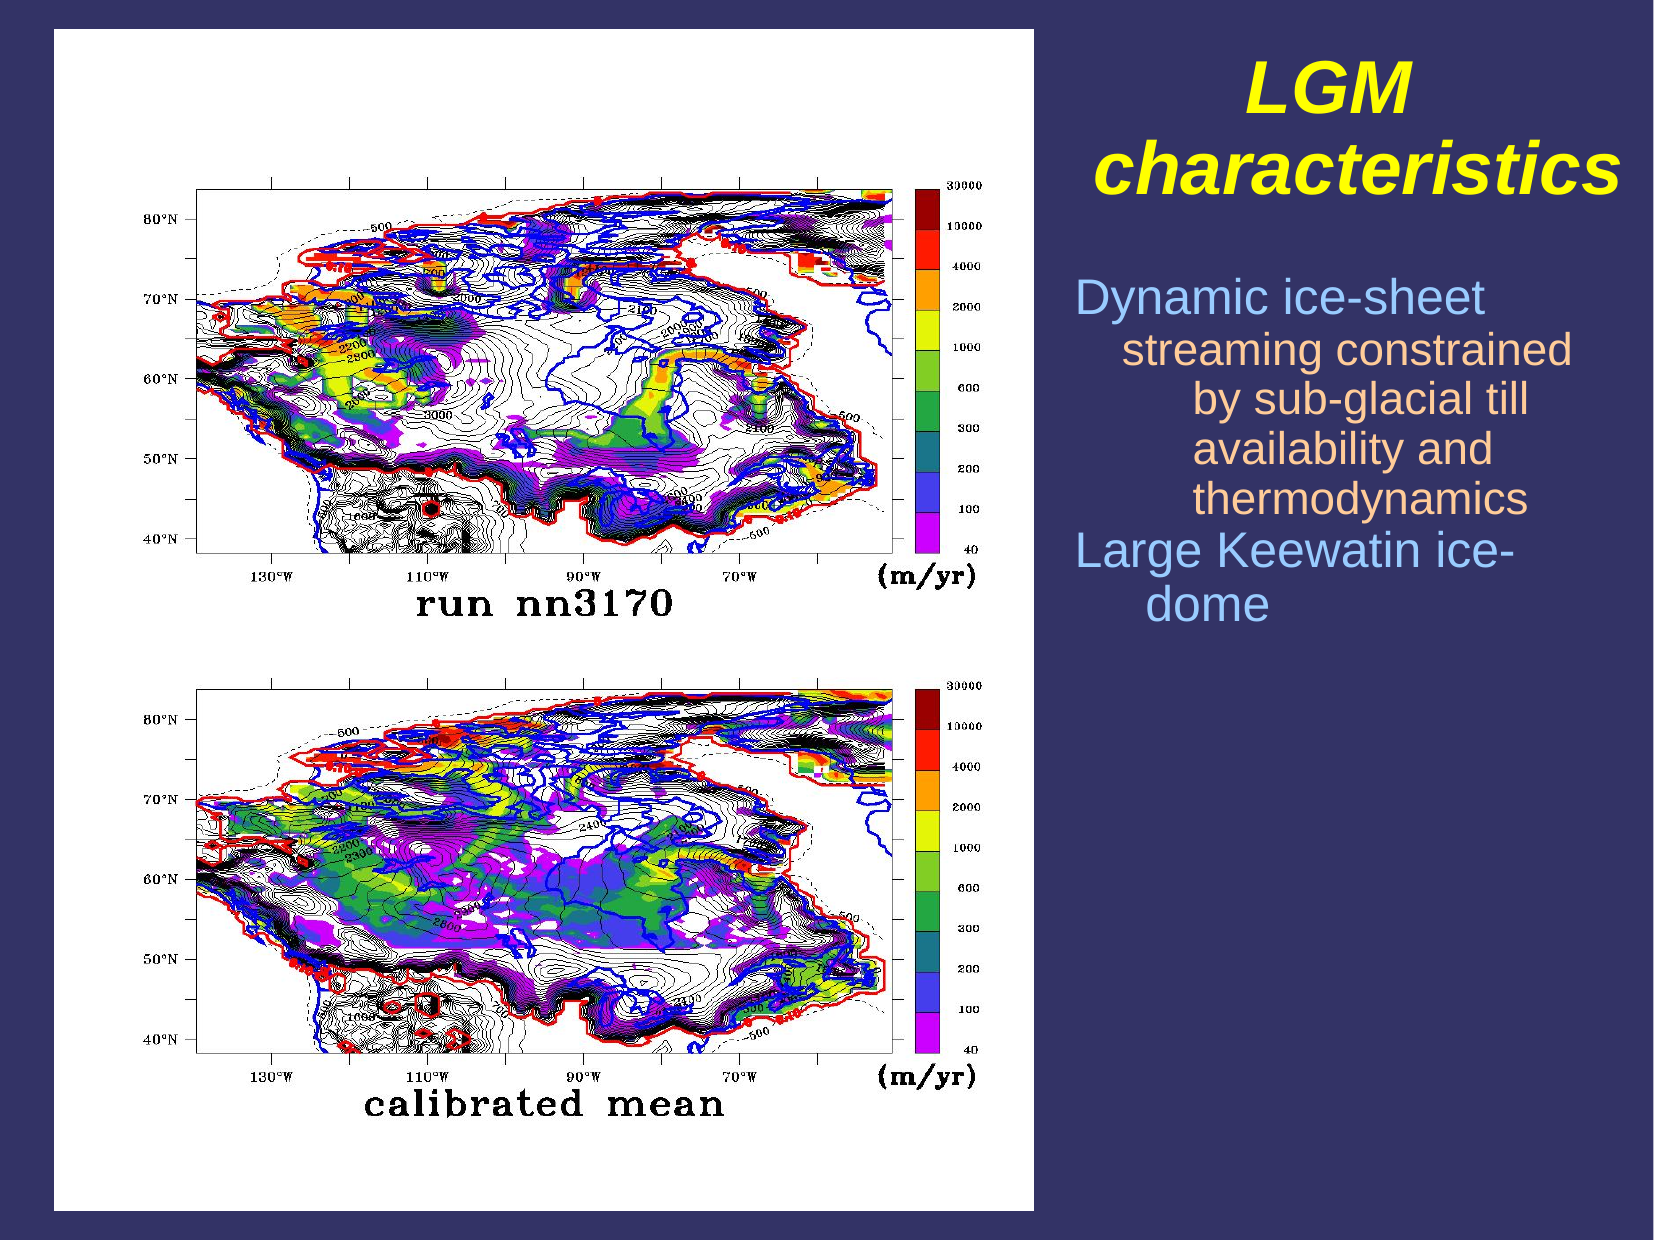

# LGM characteristics
Dynamic ice-sheet
streaming constrained by sub-glacial till availability and thermodynamics
Large Keewatin ice-dome